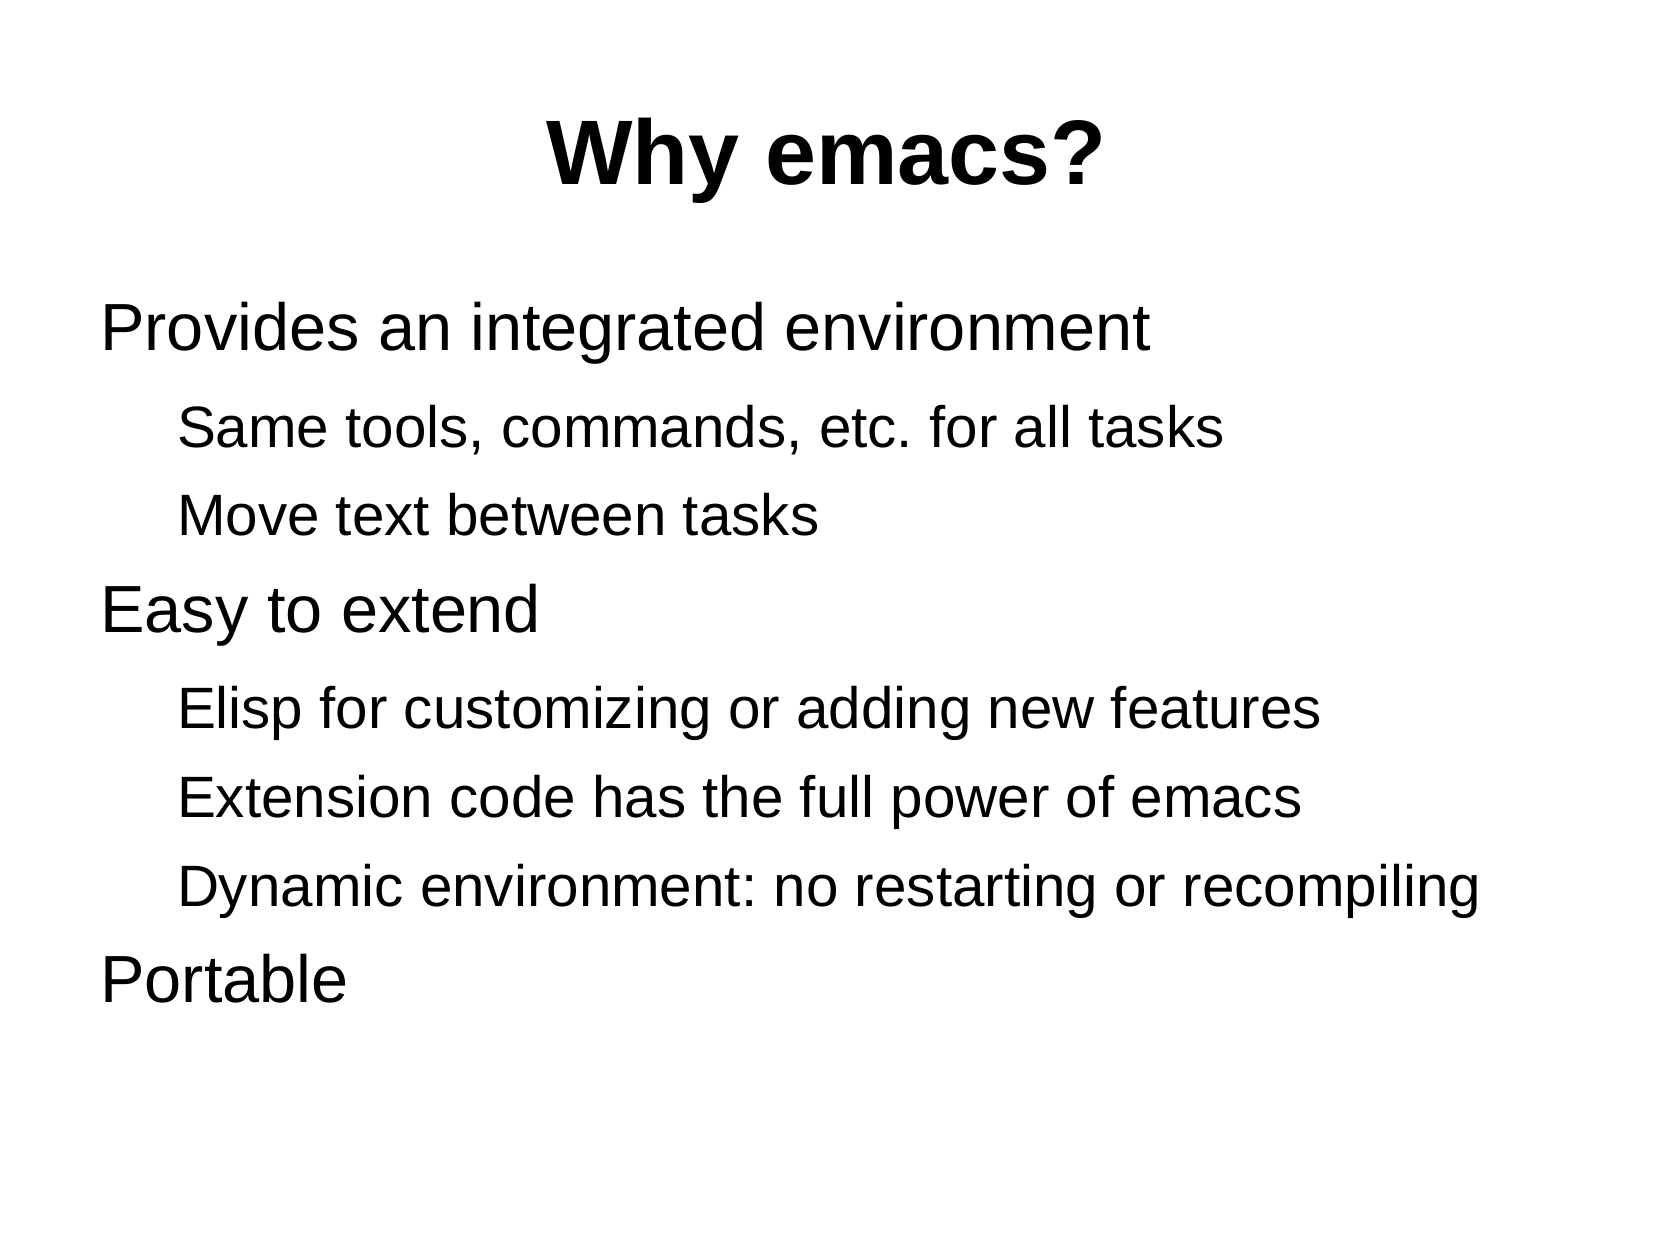

# Why emacs?
Provides an integrated environment
Same tools, commands, etc. for all tasks
Move text between tasks
Easy to extend
Elisp for customizing or adding new features
Extension code has the full power of emacs
Dynamic environment: no restarting or recompiling
Portable